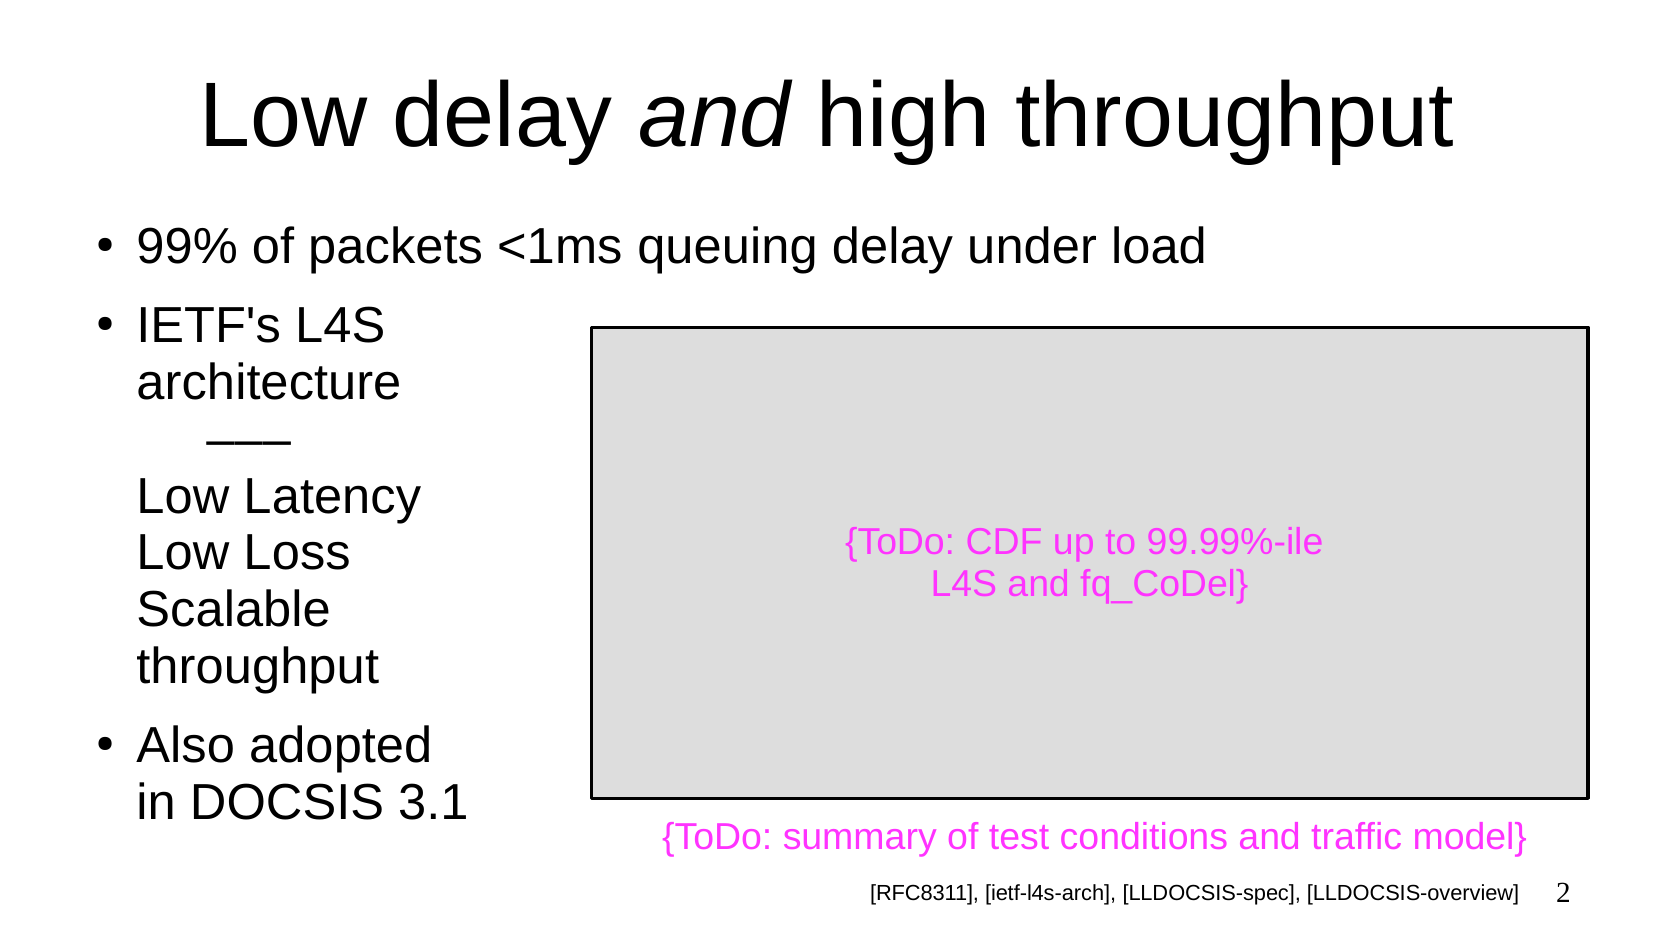

# Low delay and high throughput
99% of packets <1ms queuing delay under load
IETF's L4S
architecture
 –––
Low Latency
Low Loss
Scalable
throughput
Also adopted
in DOCSIS 3.1
{ToDo: CDF up to 99.99%-ile
L4S and fq_CoDel}
{ToDo: summary of test conditions and traffic model}
[RFC8311], [ietf-l4s-arch], [LLDOCSIS-spec], [LLDOCSIS-overview]
2